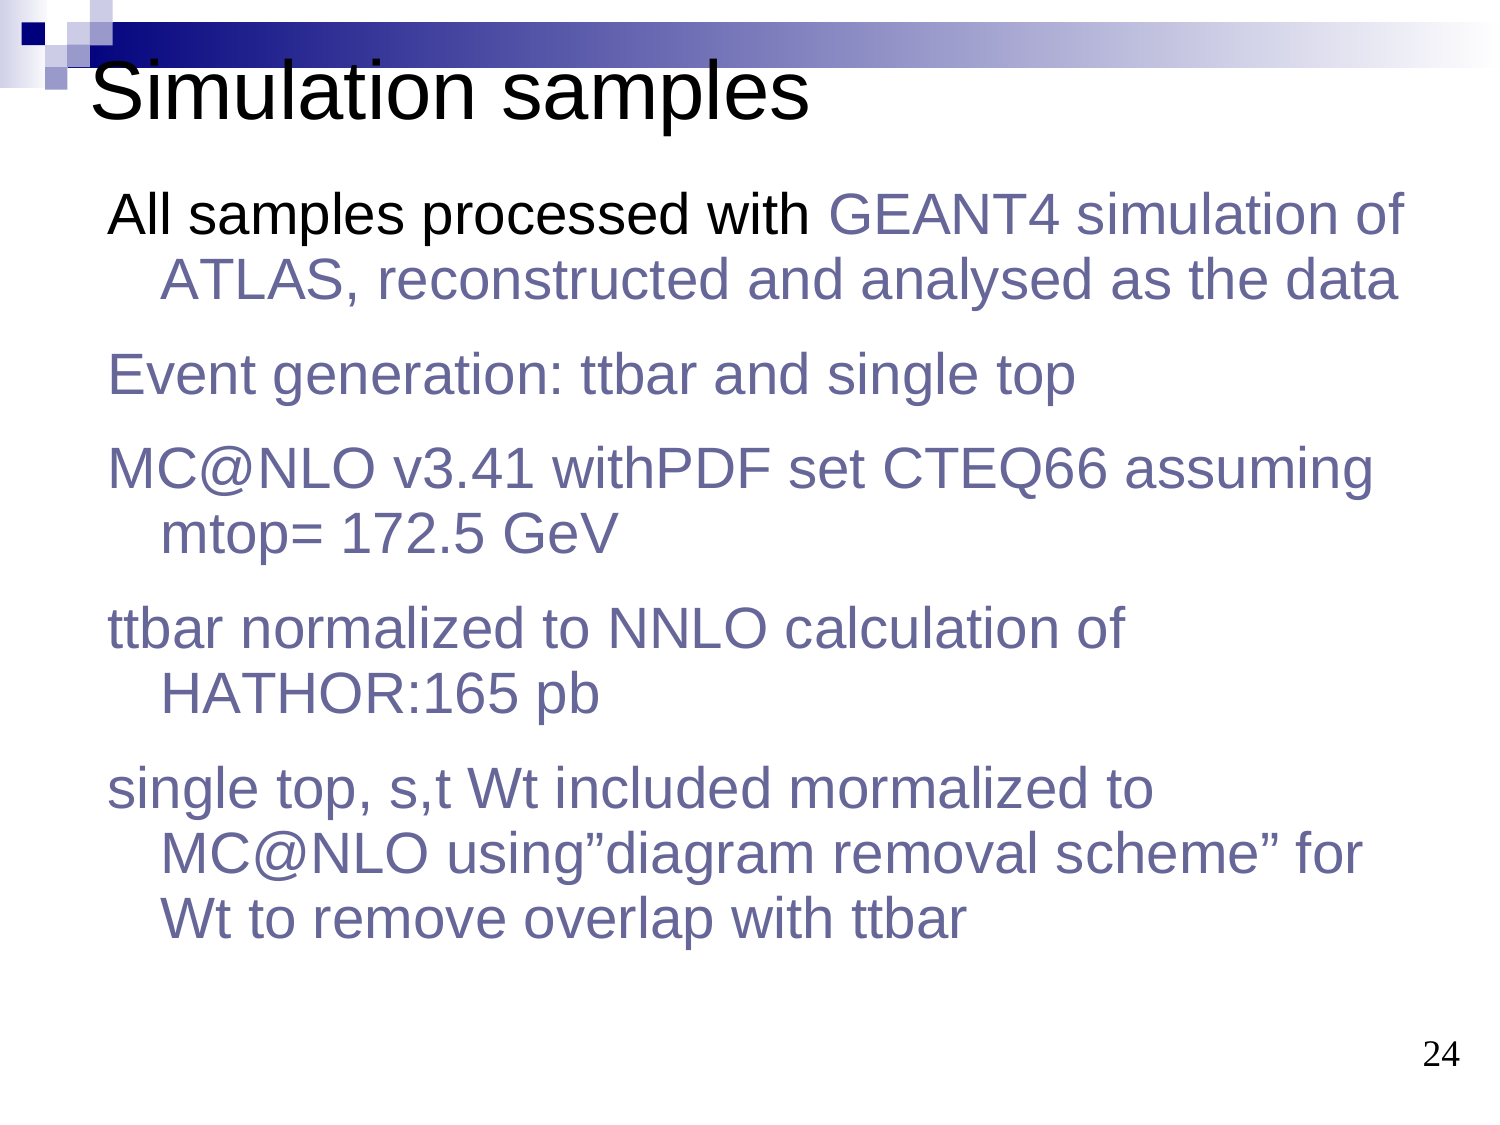

# Simulation samples
All samples processed with GEANT4 simulation of ATLAS, reconstructed and analysed as the data
Event generation: ttbar and single top
MC@NLO v3.41 withPDF set CTEQ66 assuming mtop= 172.5 GeV
ttbar normalized to NNLO calculation of HATHOR:165 pb
single top, s,t Wt included mormalized to MC@NLO using”diagram removal scheme” for Wt to remove overlap with ttbar